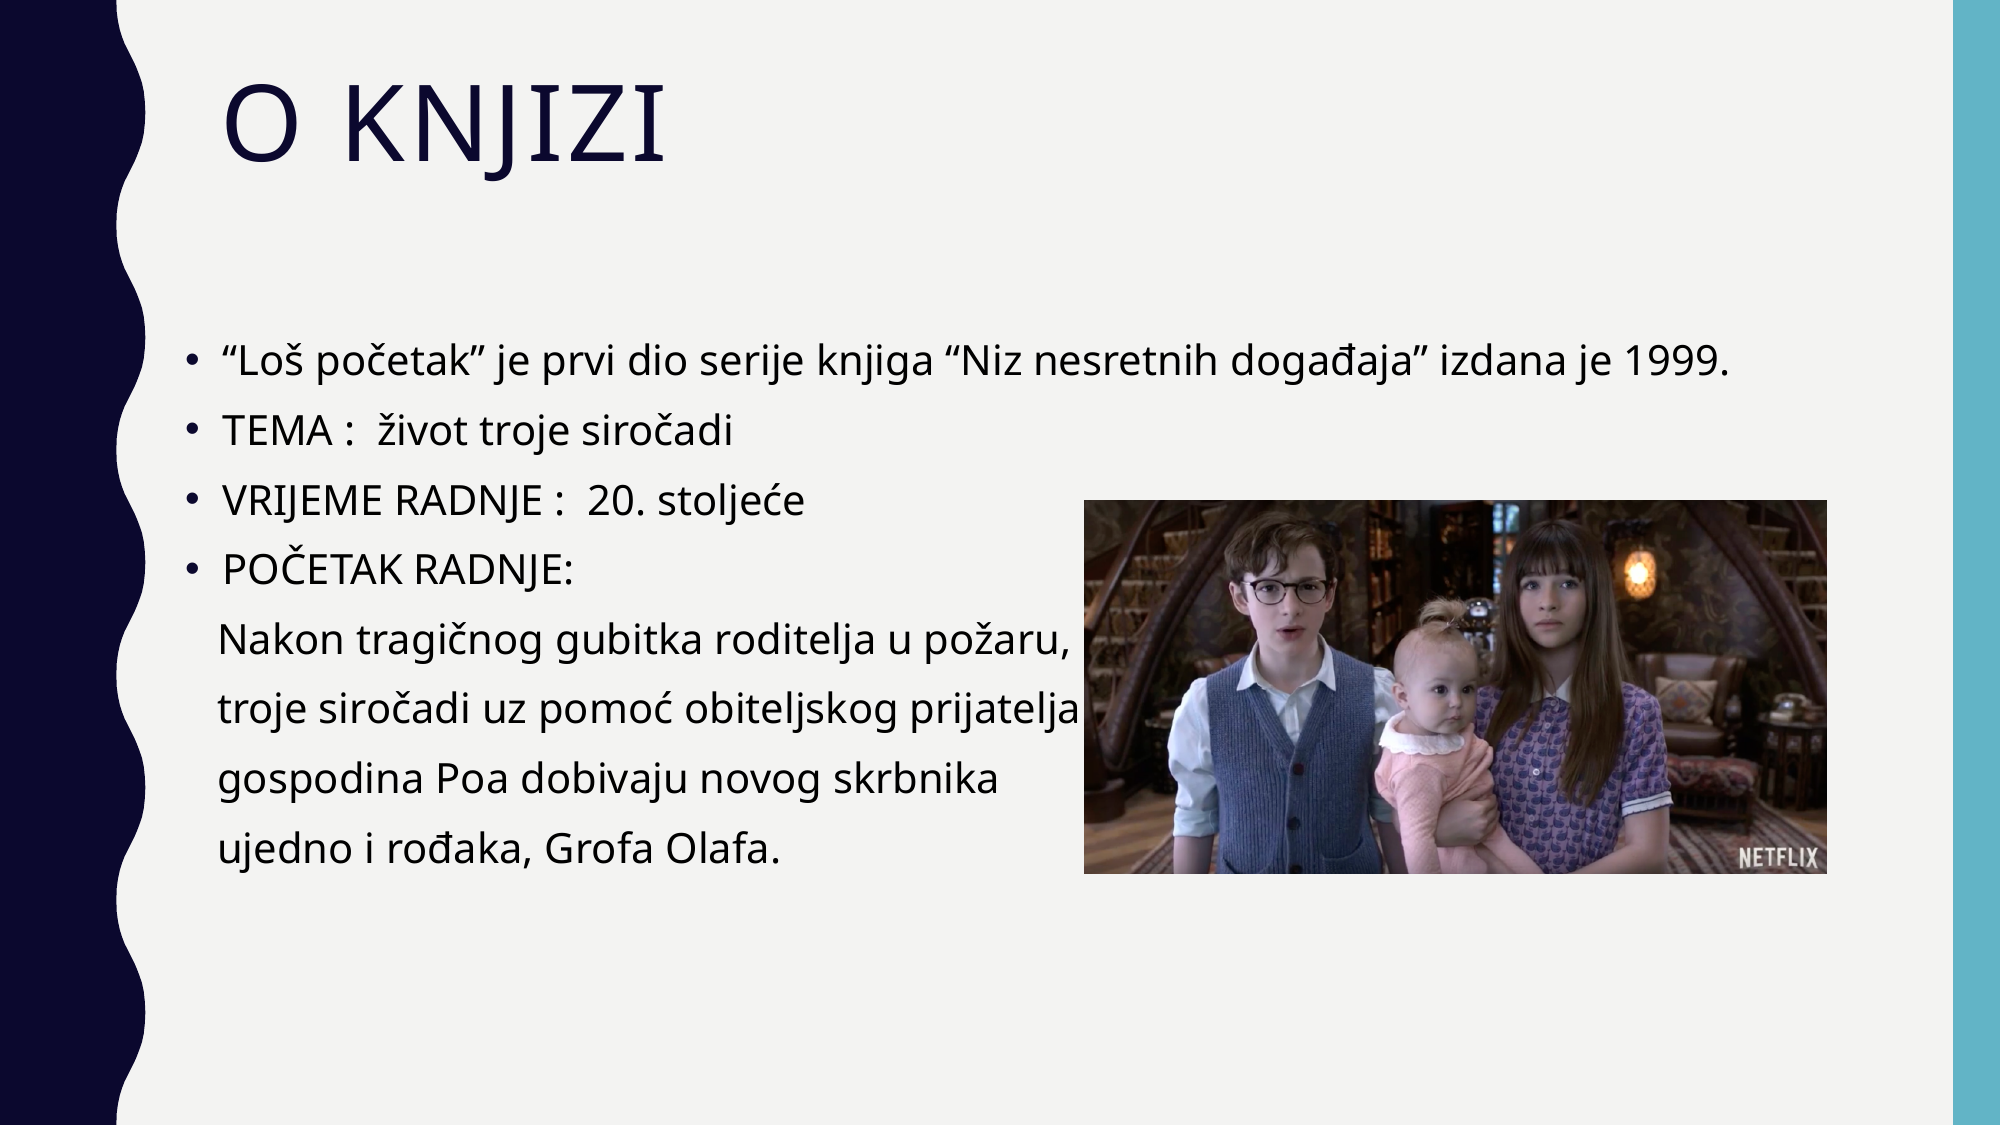

# O knjizi
“Loš početak” je prvi dio serije knjiga “Niz nesretnih događaja” izdana je 1999.
TEMA : život troje siročadi
VRIJEME RADNJE : 20. stoljeće
POČETAK RADNJE:
 Nakon tragičnog gubitka roditelja u požaru,
 troje siročadi uz pomoć obiteljskog prijatelja
 gospodina Poa dobivaju novog skrbnika
 ujedno i rođaka, Grofa Olafa.